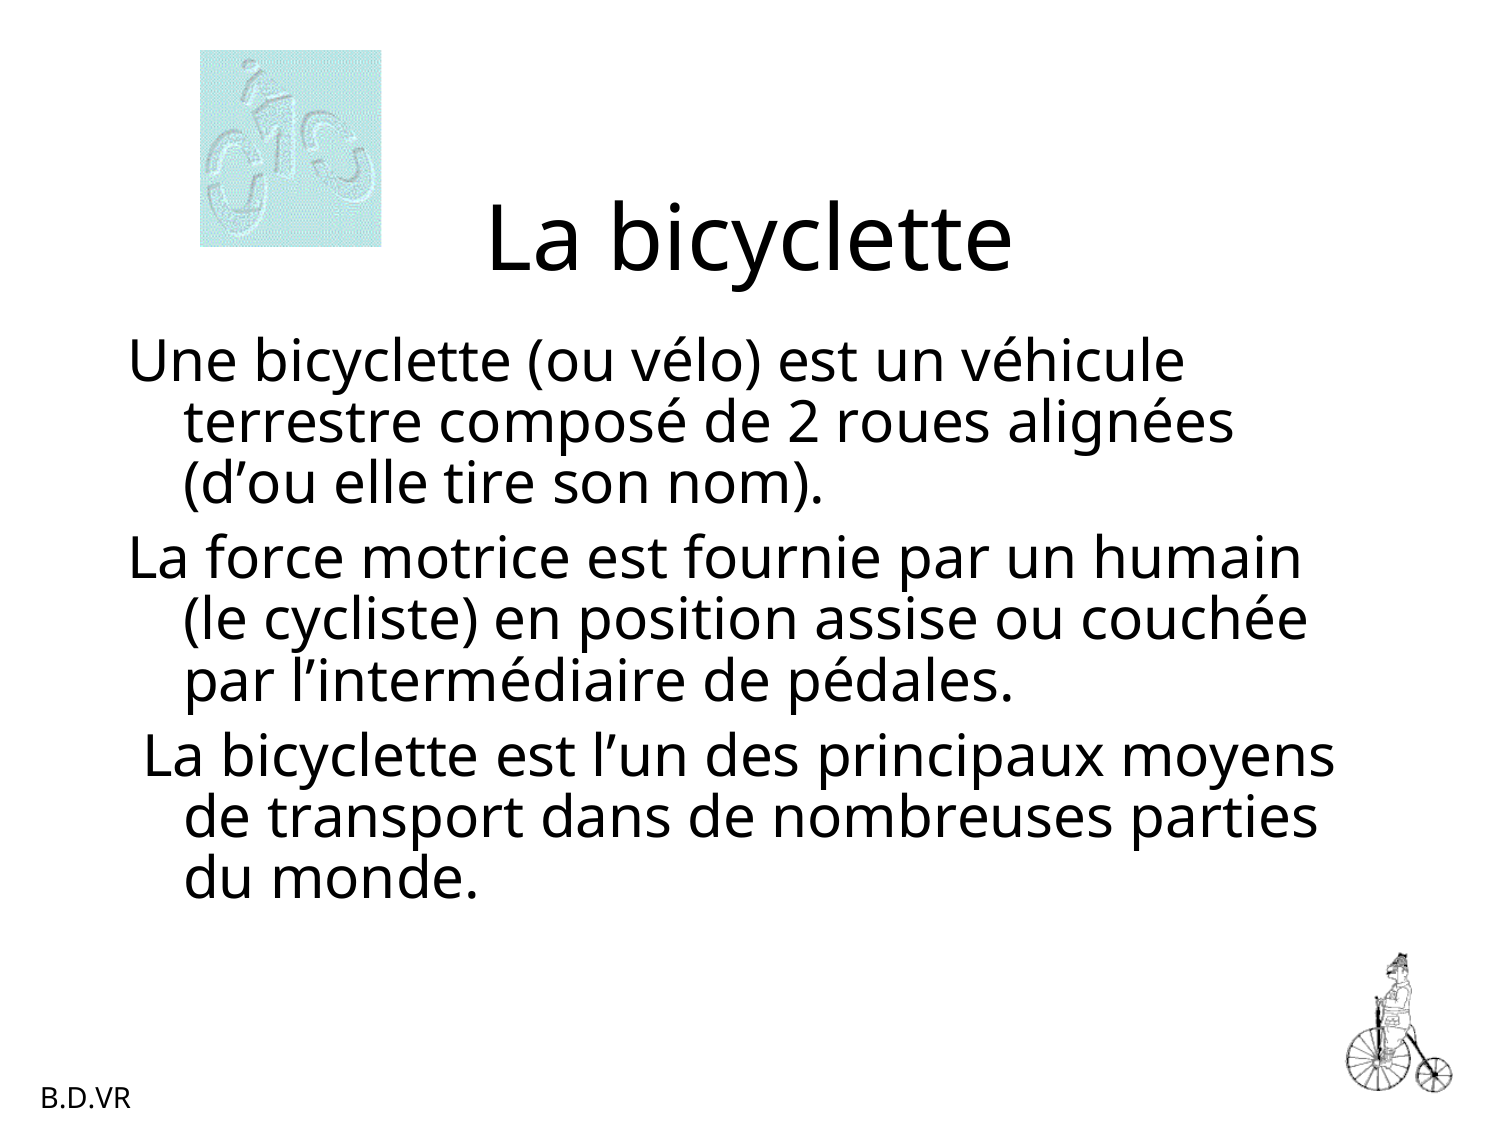

# La bicyclette
Une bicyclette (ou vélo) est un véhicule terrestre composé de 2 roues alignées (d’ou elle tire son nom).
La force motrice est fournie par un humain (le cycliste) en position assise ou couchée par l’intermédiaire de pédales.
 La bicyclette est l’un des principaux moyens de transport dans de nombreuses parties du monde.
B.D.VR